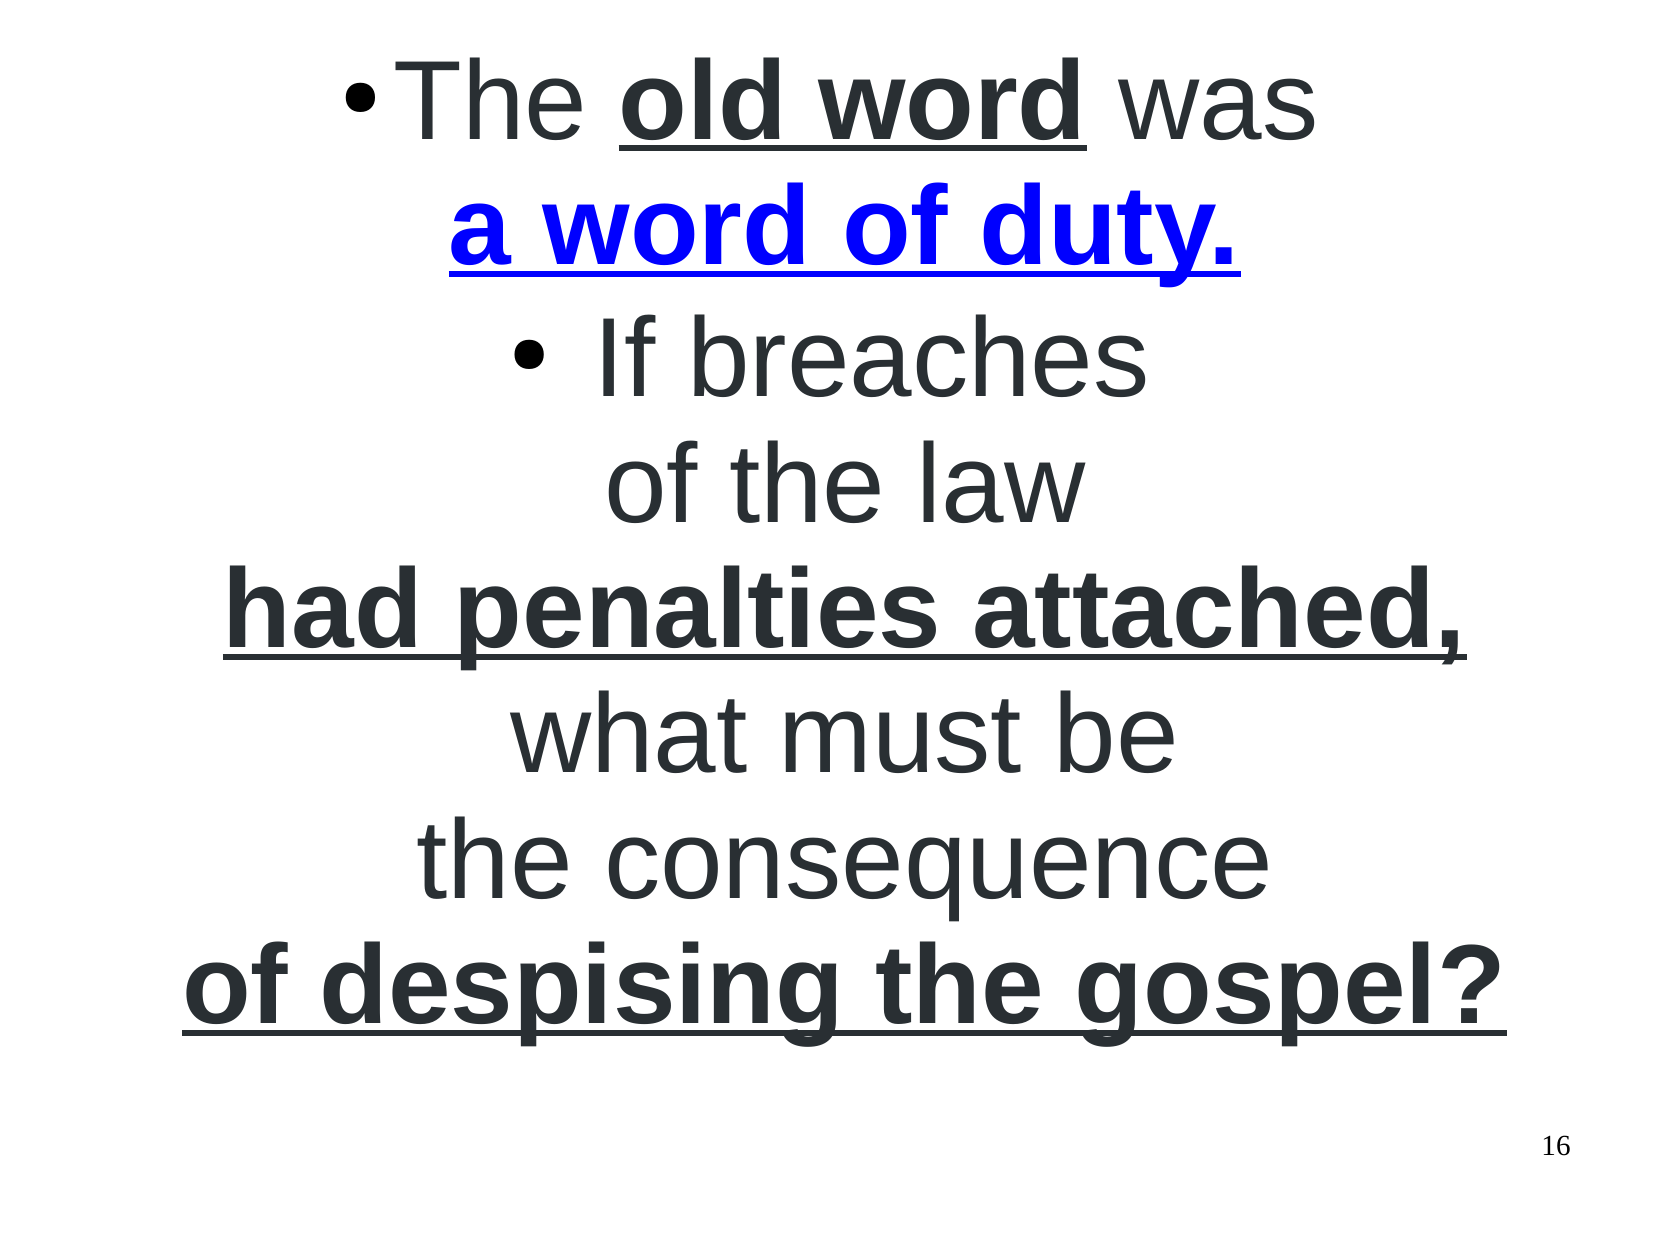

# The old word was a word of duty.
 If breaches
of the law
had penalties attached,
what must be
the consequence
of despising the gospel?
16